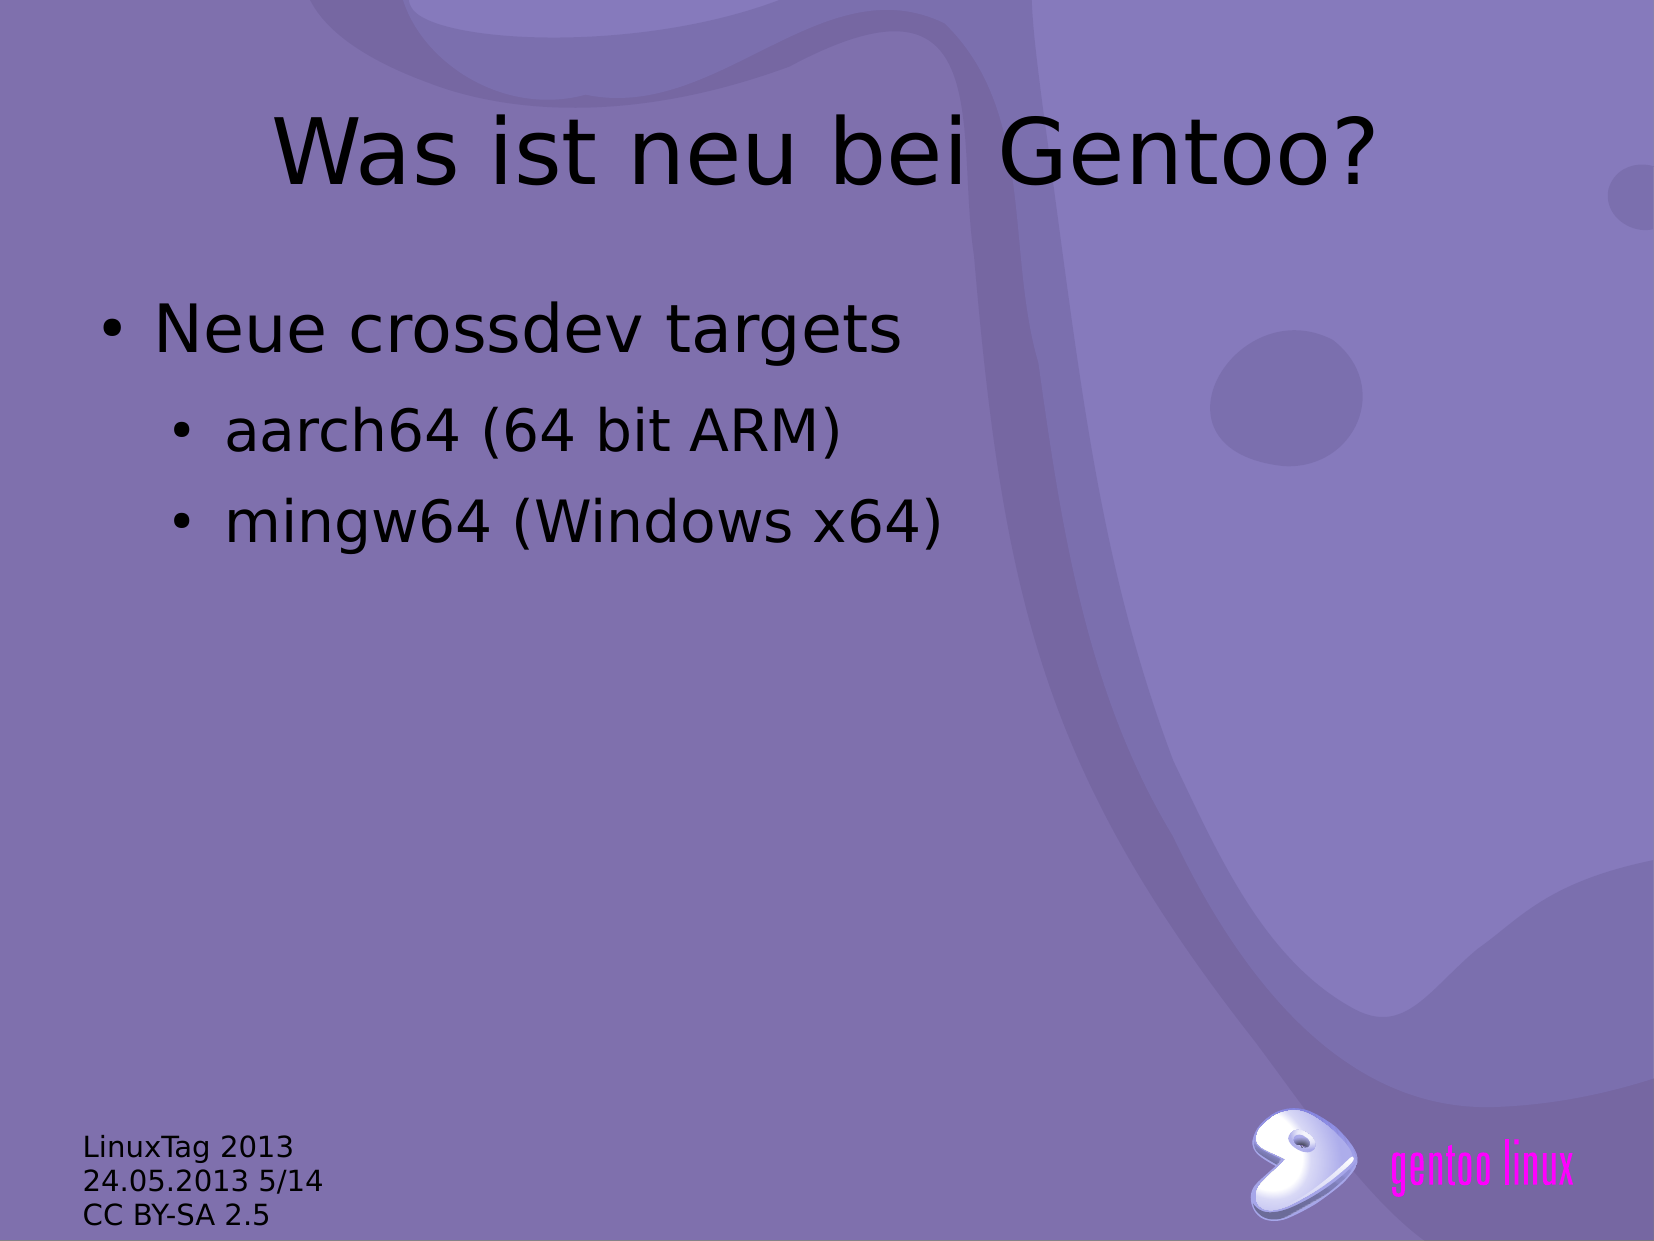

# Was ist neu bei Gentoo?
Neue crossdev targets
aarch64 (64 bit ARM)
mingw64 (Windows x64)